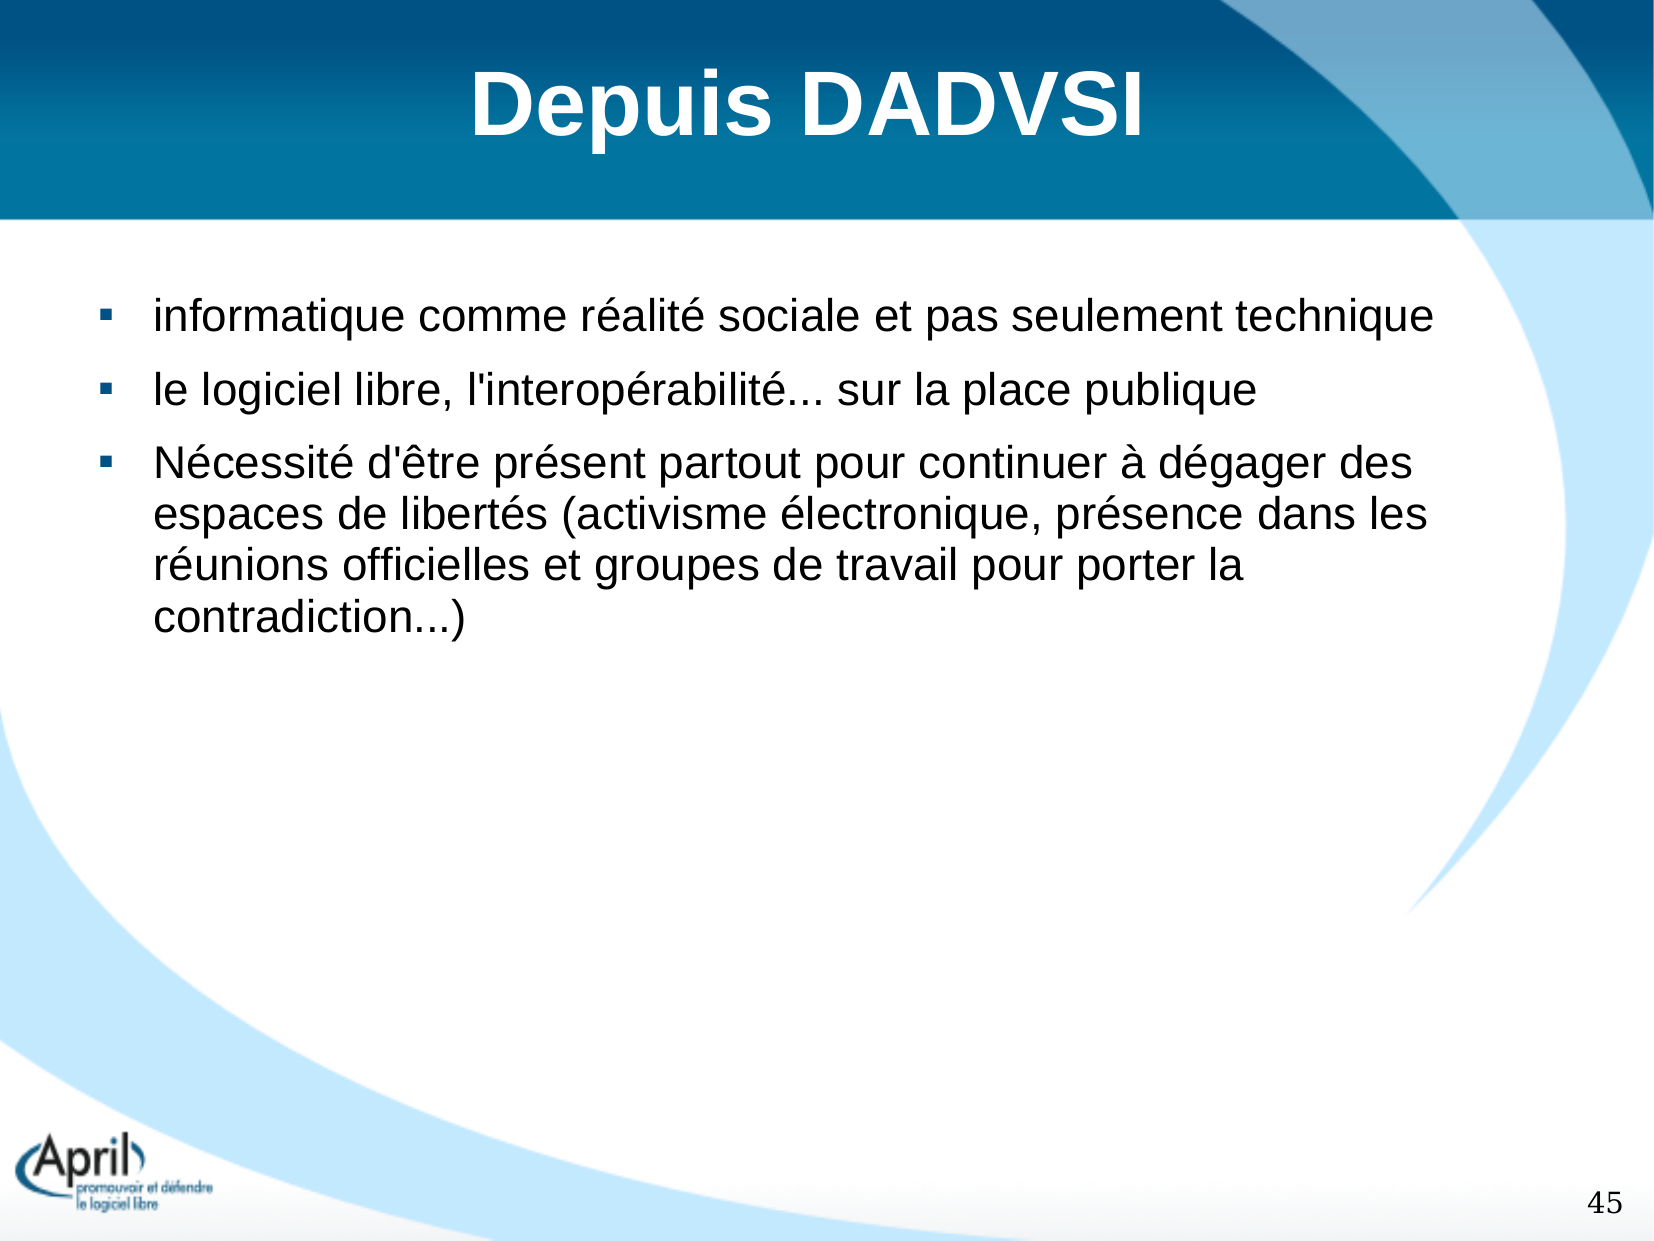

# Depuis DADVSI
informatique comme réalité sociale et pas seulement technique
le logiciel libre, l'interopérabilité... sur la place publique
Nécessité d'être présent partout pour continuer à dégager des espaces de libertés (activisme électronique, présence dans les réunions officielles et groupes de travail pour porter la contradiction...)
45